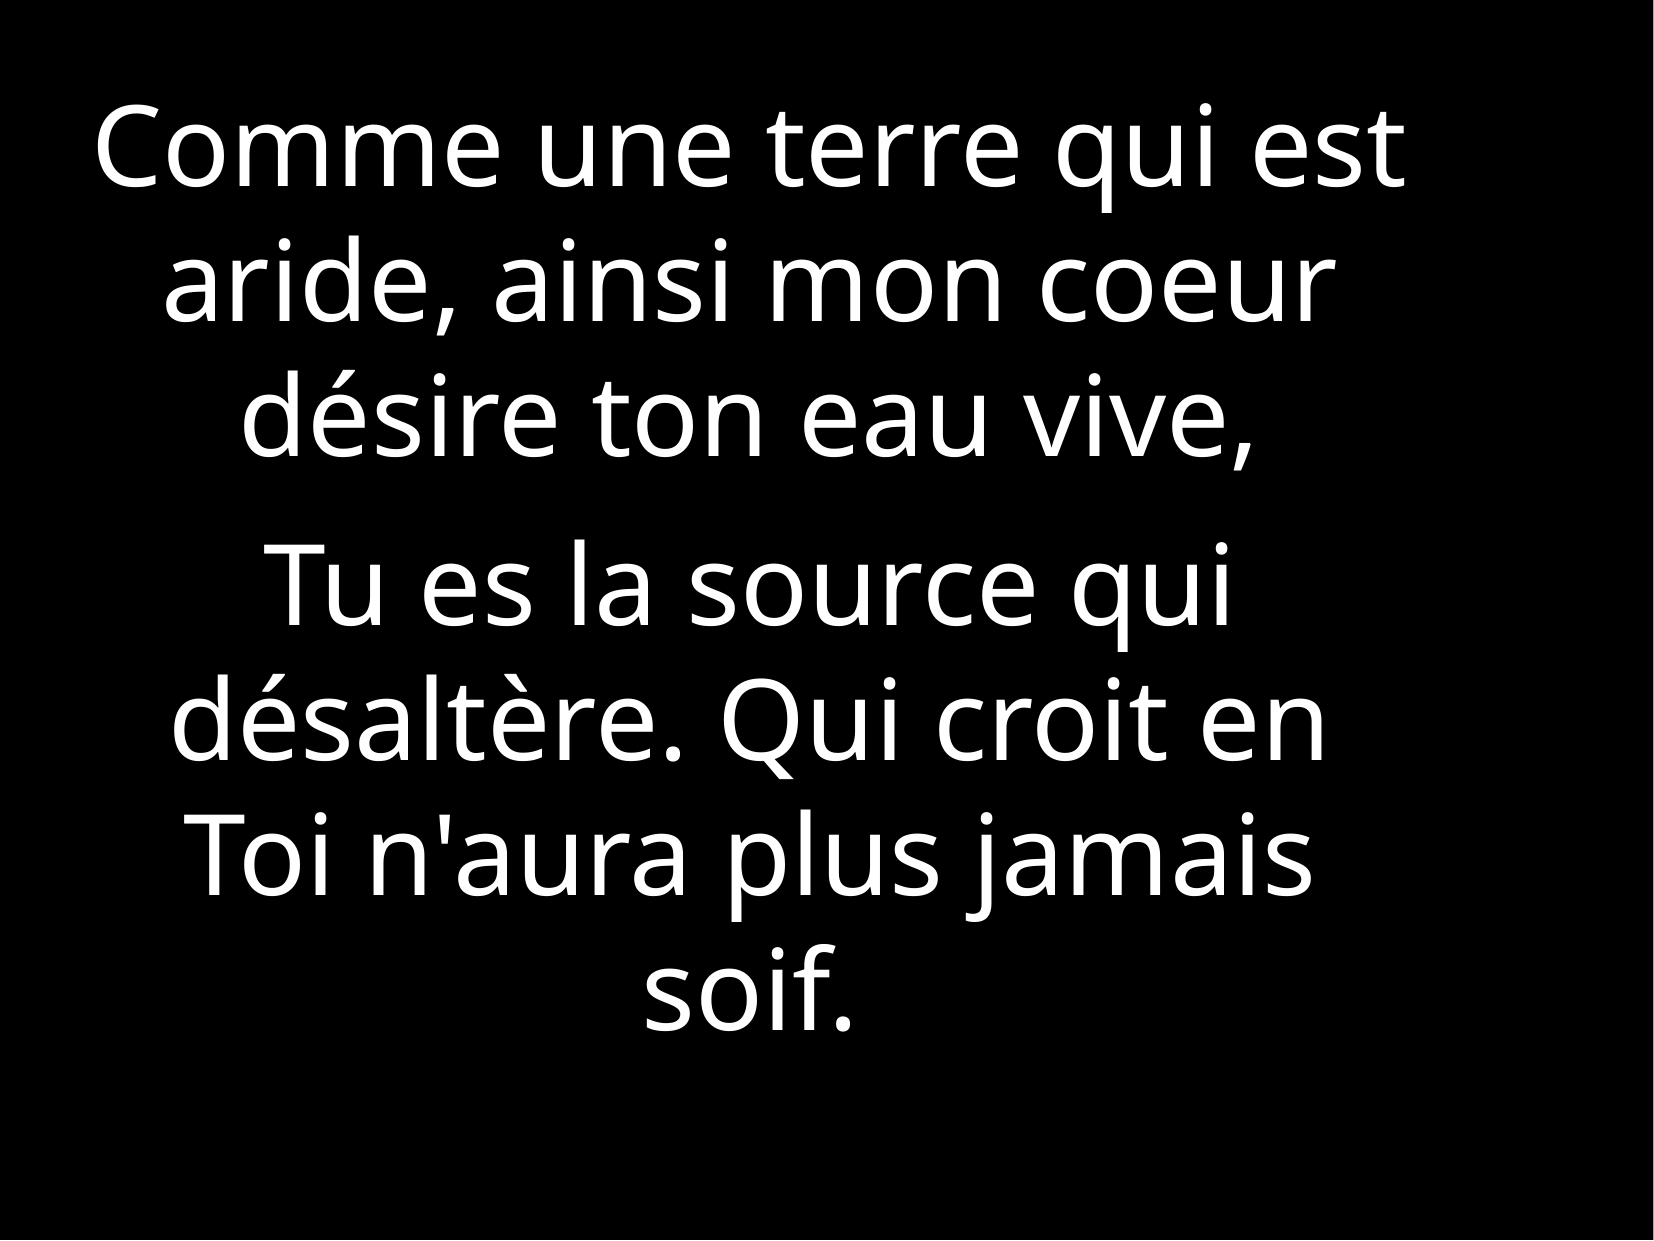

Comme une terre qui est aride, ainsi mon coeur désire ton eau vive,
Tu es la source qui désaltère. Qui croit en Toi n'aura plus jamais soif.